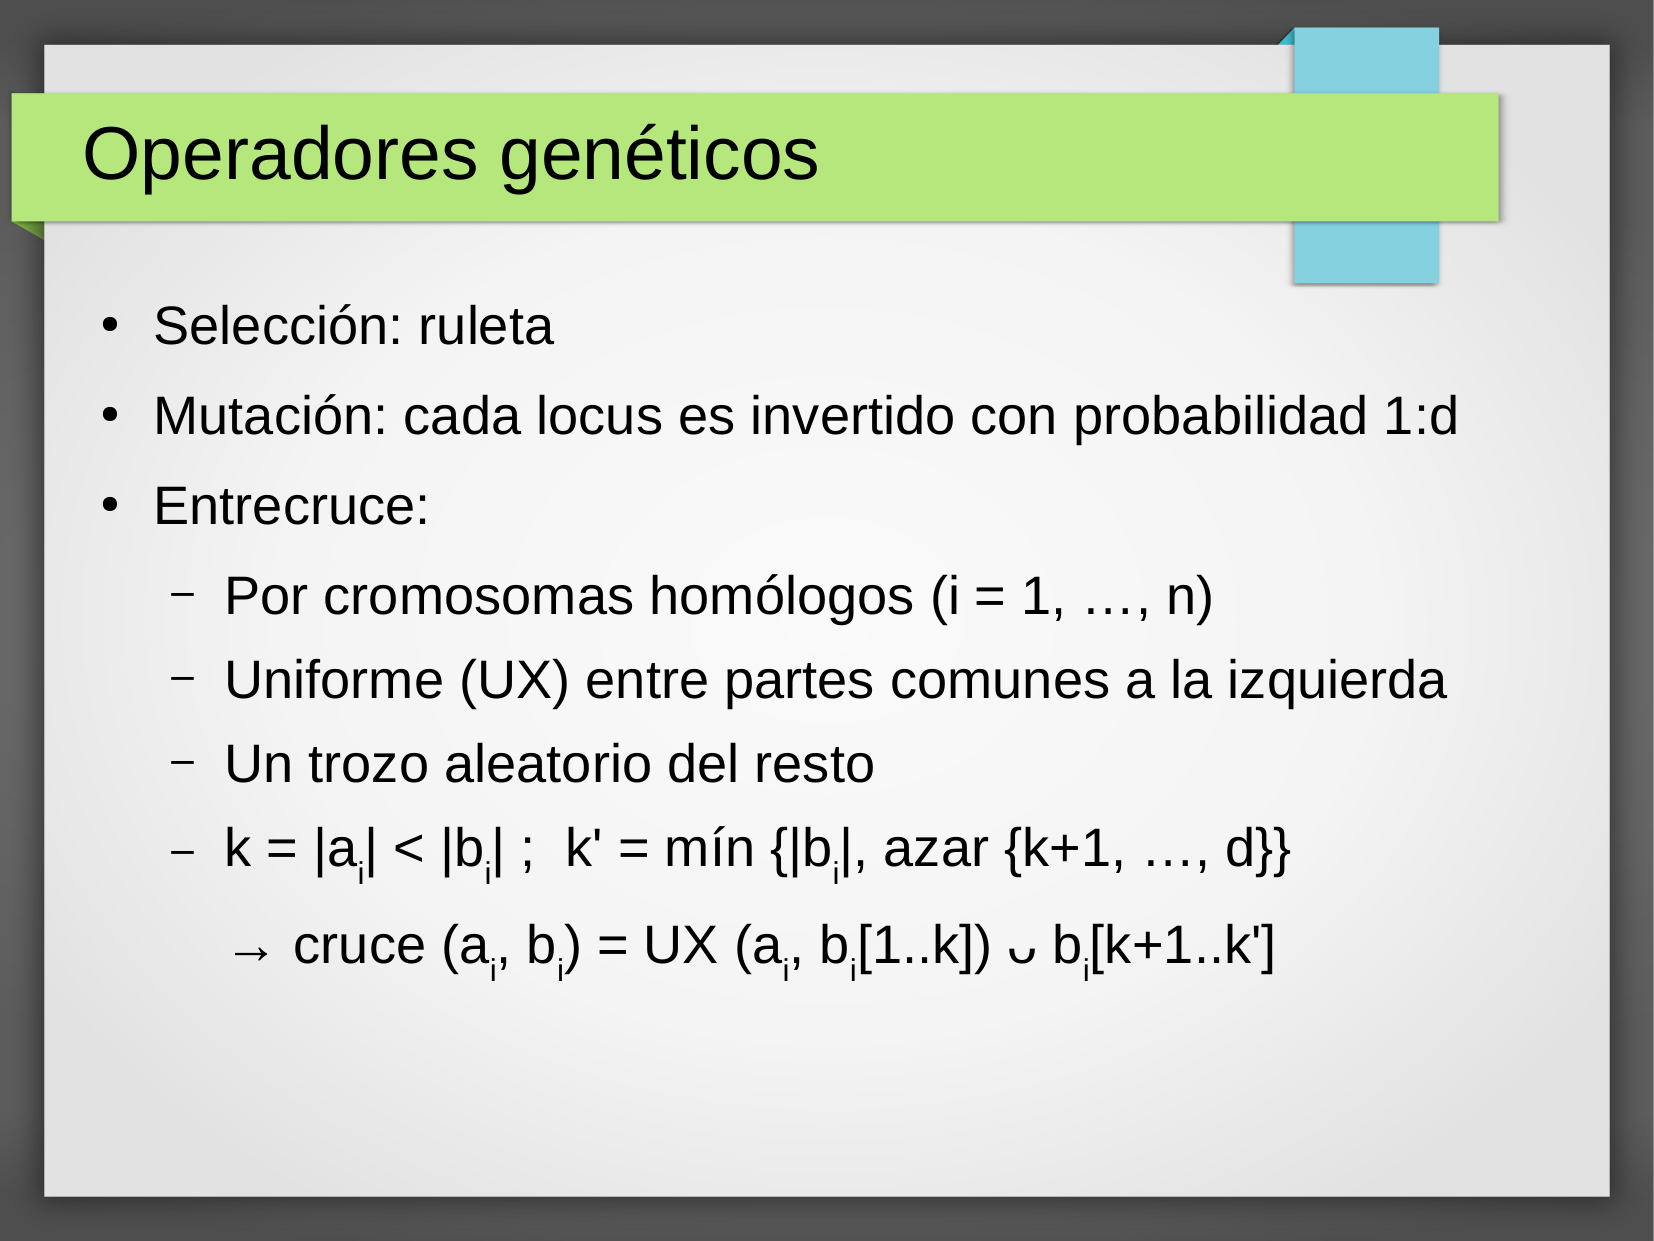

# Operadores genéticos
Selección: ruleta
Mutación: cada locus es invertido con probabilidad 1:d
Entrecruce:
Por cromosomas homólogos (i = 1, …, n)
Uniforme (UX) entre partes comunes a la izquierda
Un trozo aleatorio del resto
k = |ai| < |bi| ; k' = mín {|bi|, azar {k+1, …, d}}
→ cruce (ai, bi) = UX (ai, bi[1..k]) ᴗ bi[k+1..k']